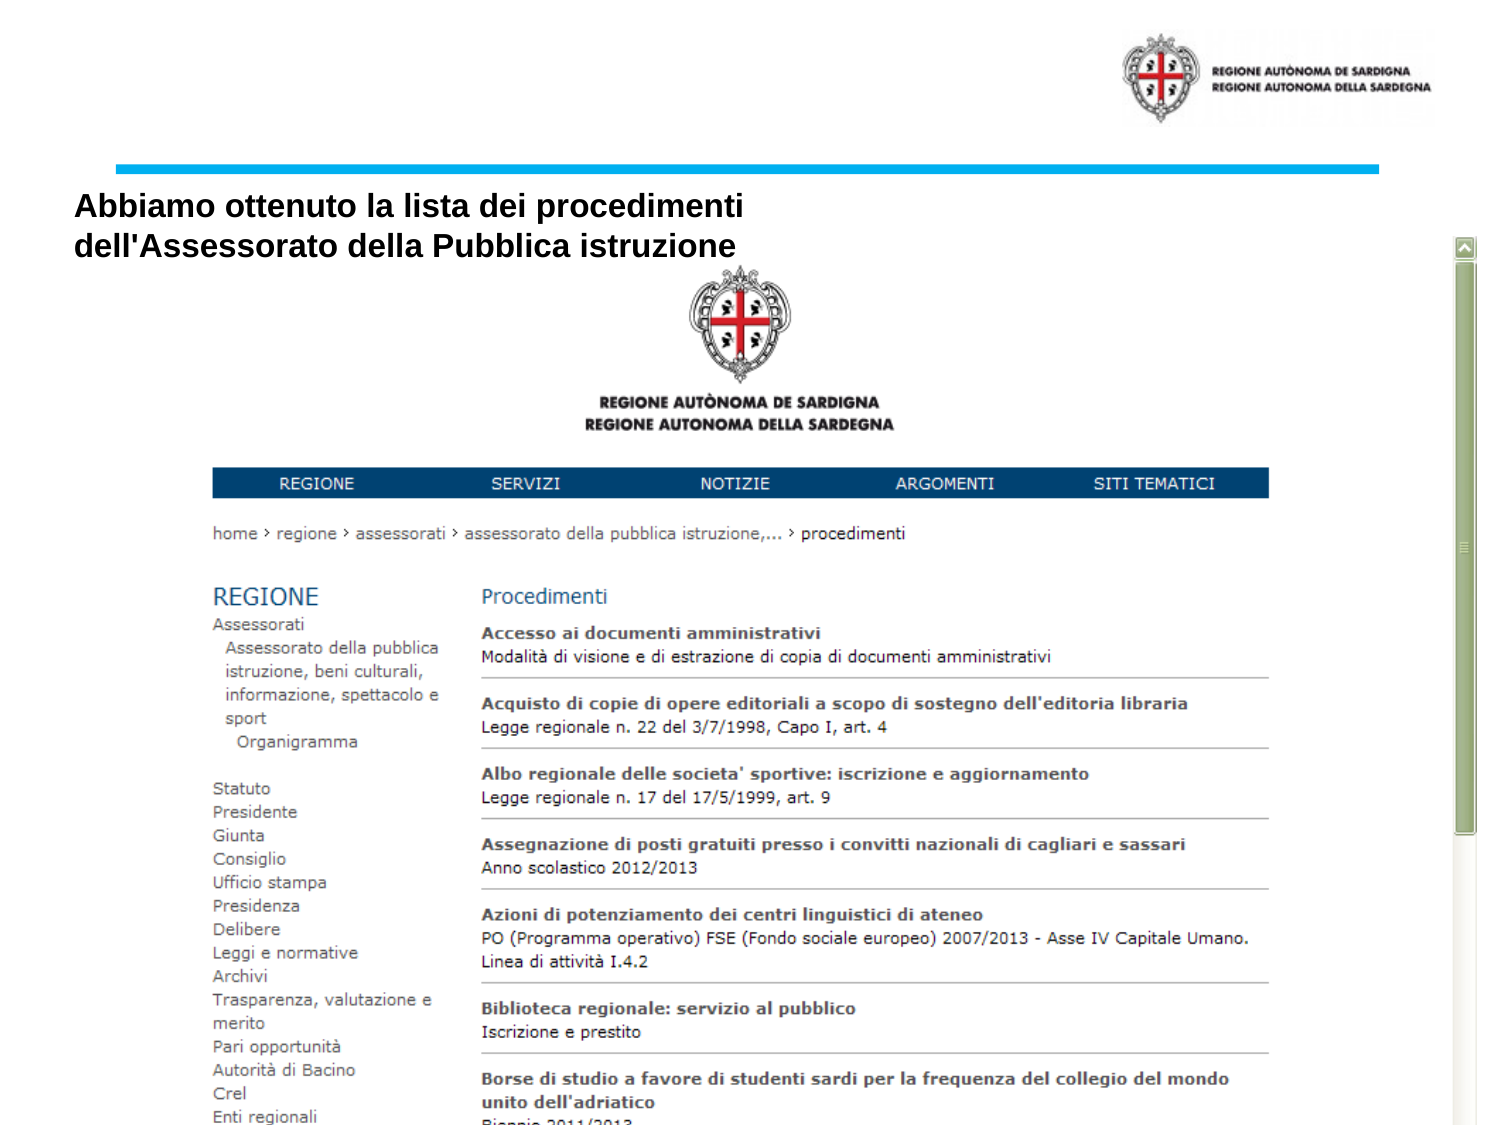

Abbiamo ottenuto la lista dei procedimenti
dell'Assessorato della Pubblica istruzione
#
16